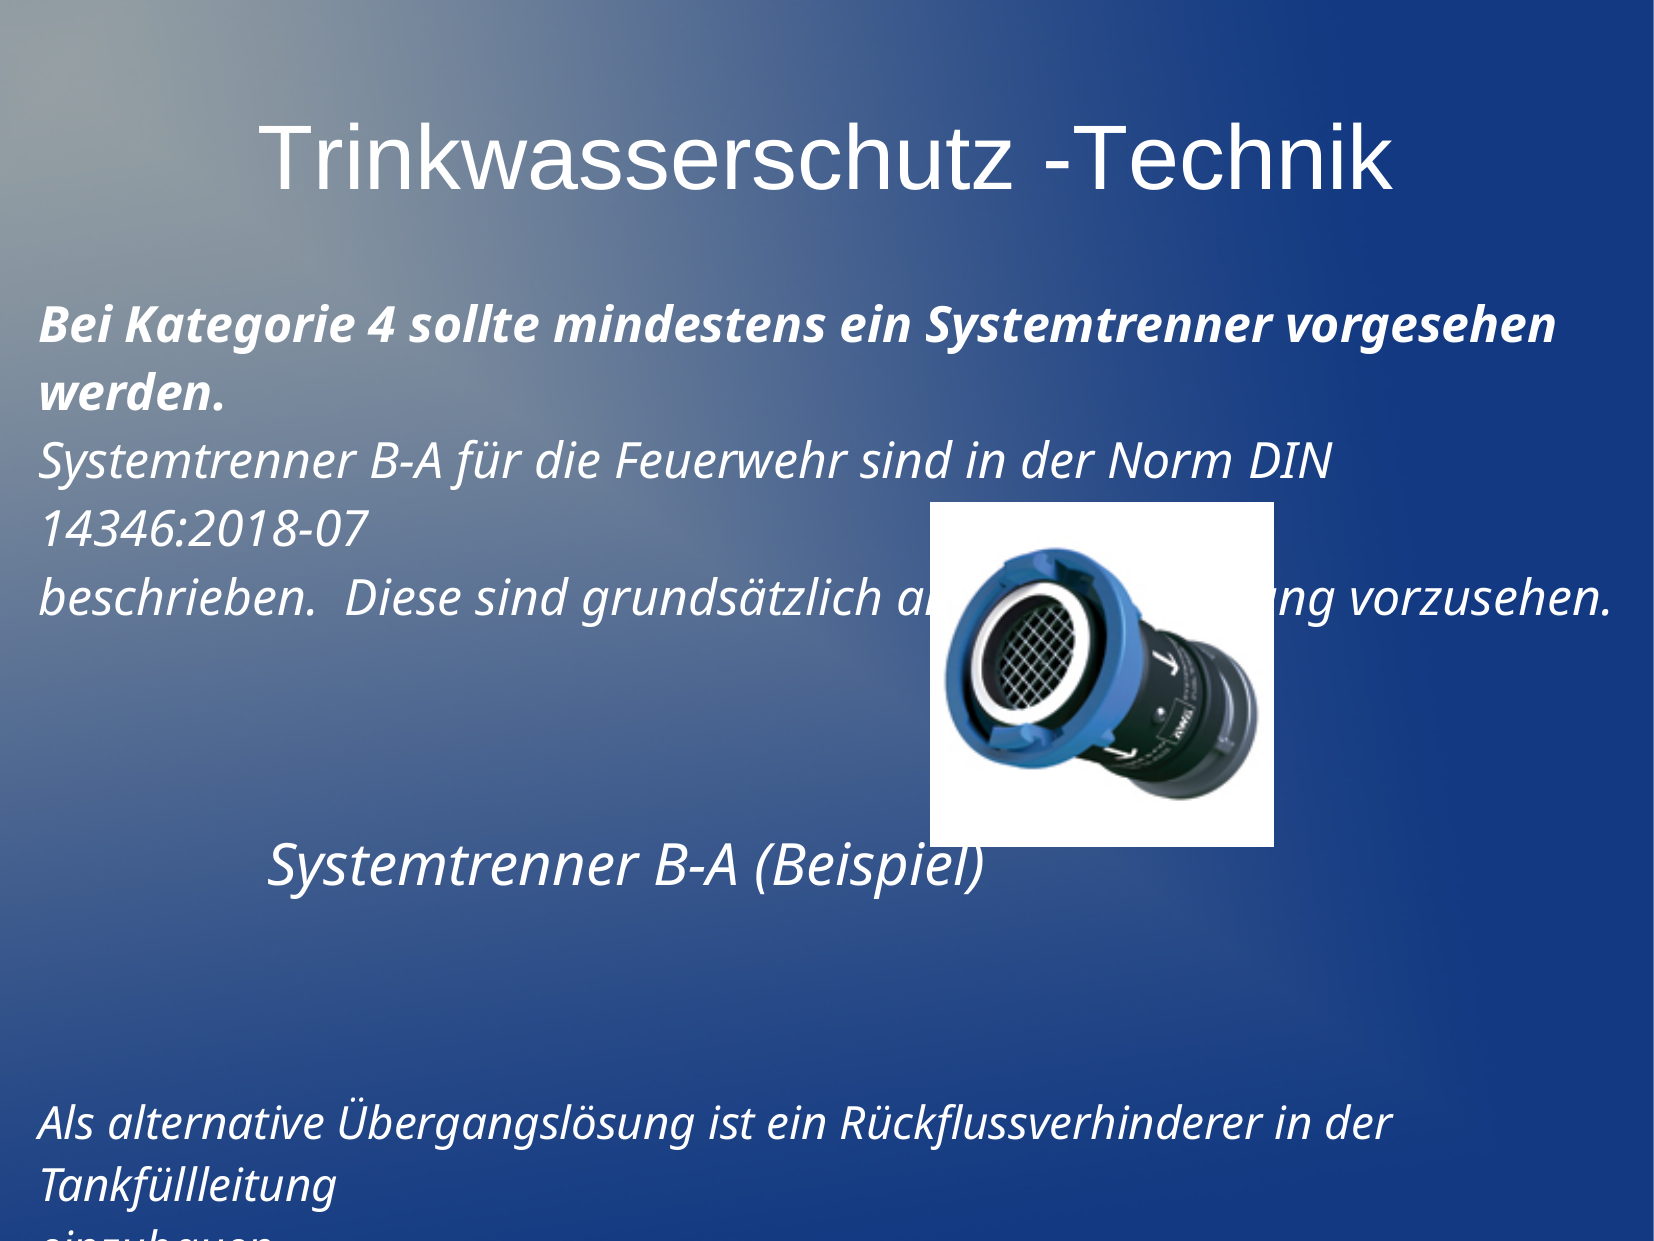

# Trinkwasserschutz -Technik
Bei Kategorie 4 sollte mindestens ein Systemtrenner vorgesehen werden.
Systemtrenner B-A für die Feuerwehr sind in der Norm DIN 14346:2018-07
beschrieben. Diese sind grundsätzlich als Neubeschaffung vorzusehen.
 Systemtrenner B-A (Beispiel)
Als alternative Übergangslösung ist ein Rückflussverhinderer in der Tankfüllleitung
einzubauen.
Zusätzlich sind Sammelstücke mit federbelasteten Einzelklappen sowie Standrohre
mit Rückflußverhinderer und Belüftungsventilen zu verwenden.
(gilt als einem Rückflussverhinderer gleichgestellt).